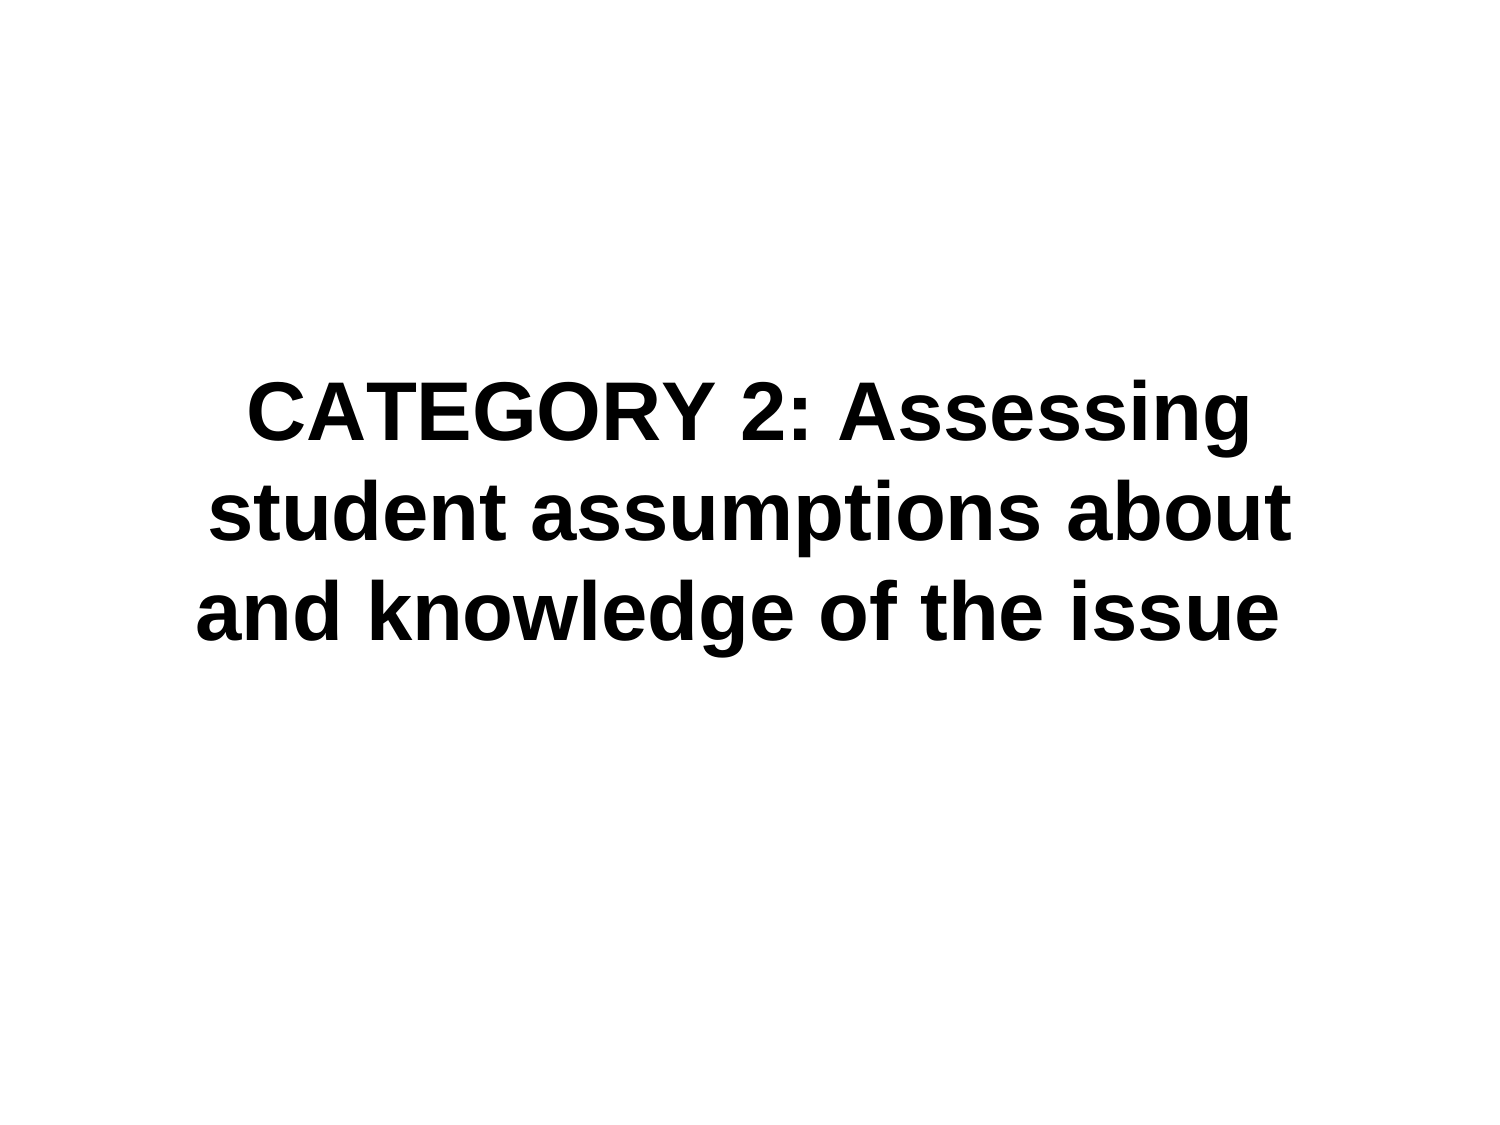

# CATEGORY 2: Assessing student assumptions about and knowledge of the issue